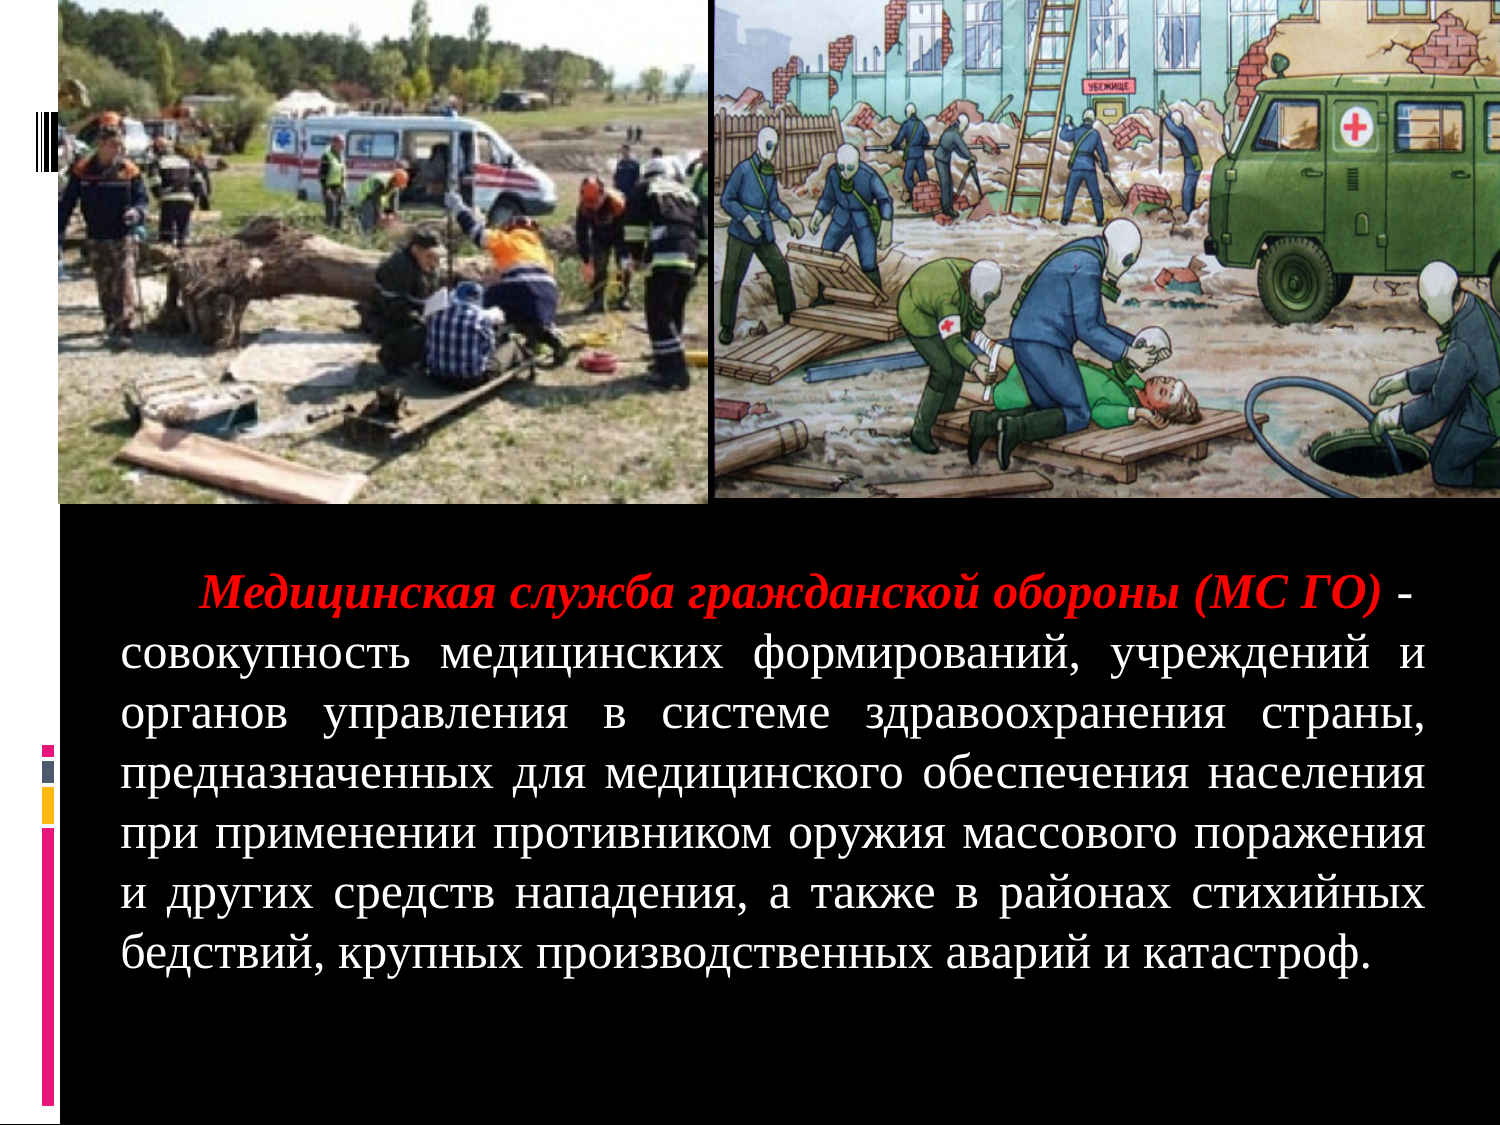

Медицинская служба гражданской обороны (МС ГО) - совокупность медицинских формирований, учреждений и органов управления в системе здравоохранения страны, предназначенных для медицинского обеспечения населения при применении противником оружия массового поражения и других средств нападения, а также в районах стихийных бедствий, крупных производственных аварий и катастроф.